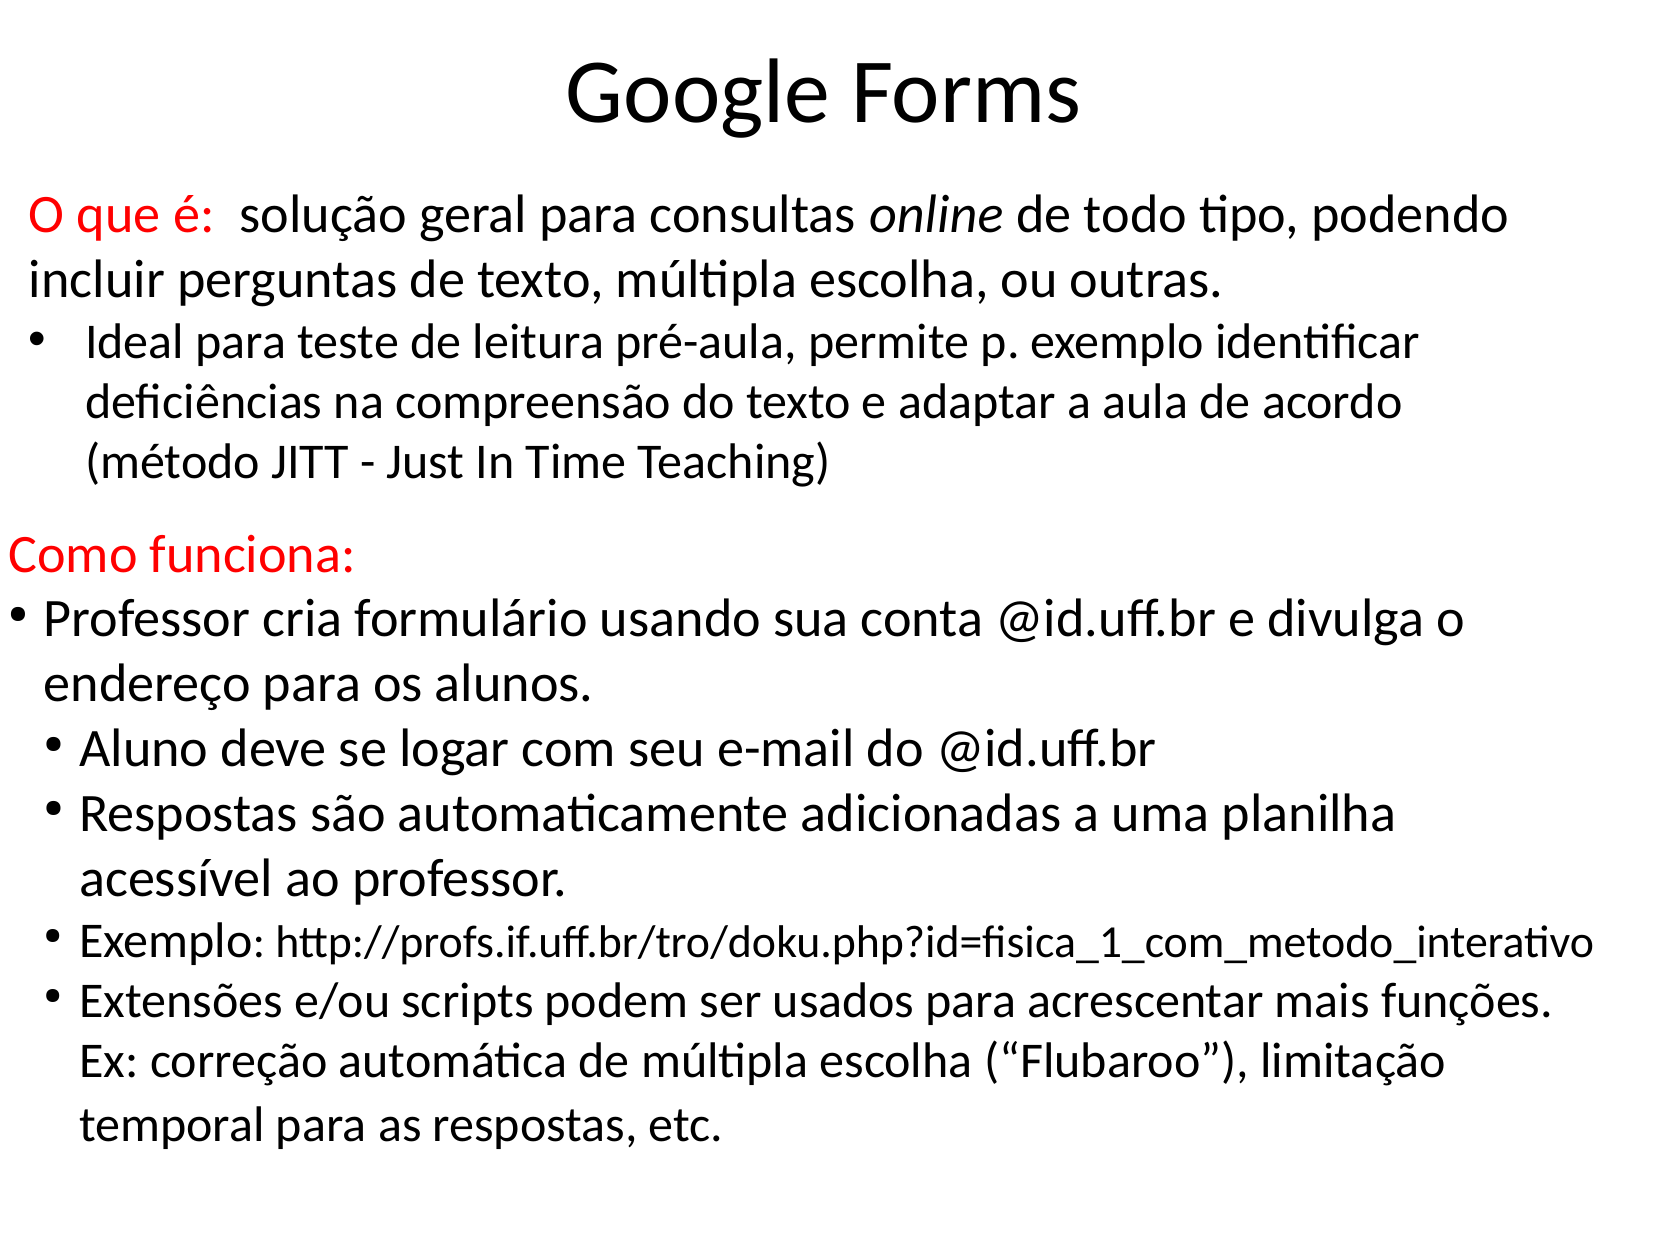

# Google Forms
O que é: solução geral para consultas online de todo tipo, podendo incluir perguntas de texto, múltipla escolha, ou outras.
Ideal para teste de leitura pré-aula, permite p. exemplo identificar deficiências na compreensão do texto e adaptar a aula de acordo (método JITT - Just In Time Teaching)
Como funciona:
Professor cria formulário usando sua conta @id.uff.br e divulga o endereço para os alunos.
Aluno deve se logar com seu e-mail do @id.uff.br
Respostas são automaticamente adicionadas a uma planilha acessível ao professor.
Exemplo: http://profs.if.uff.br/tro/doku.php?id=fisica_1_com_metodo_interativo
Extensões e/ou scripts podem ser usados para acrescentar mais funções. Ex: correção automática de múltipla escolha (“Flubaroo”), limitação temporal para as respostas, etc.